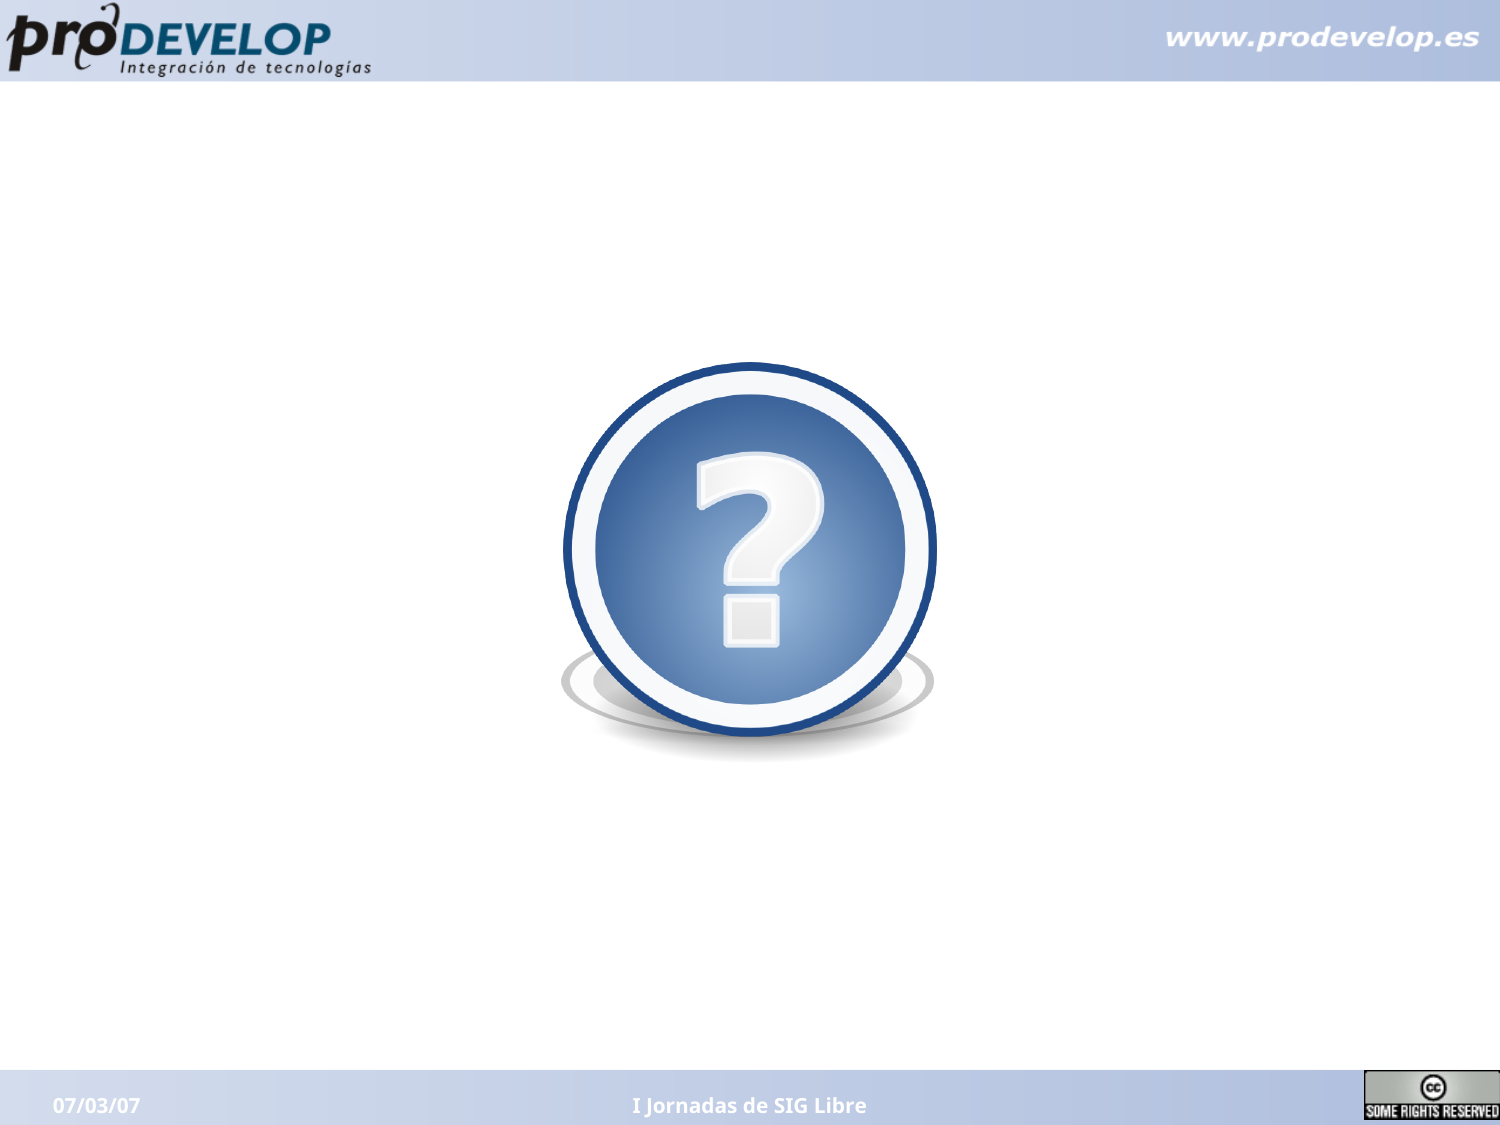

25/10/2006
36
Plan Difusión Interna gvSIG v. 2.0